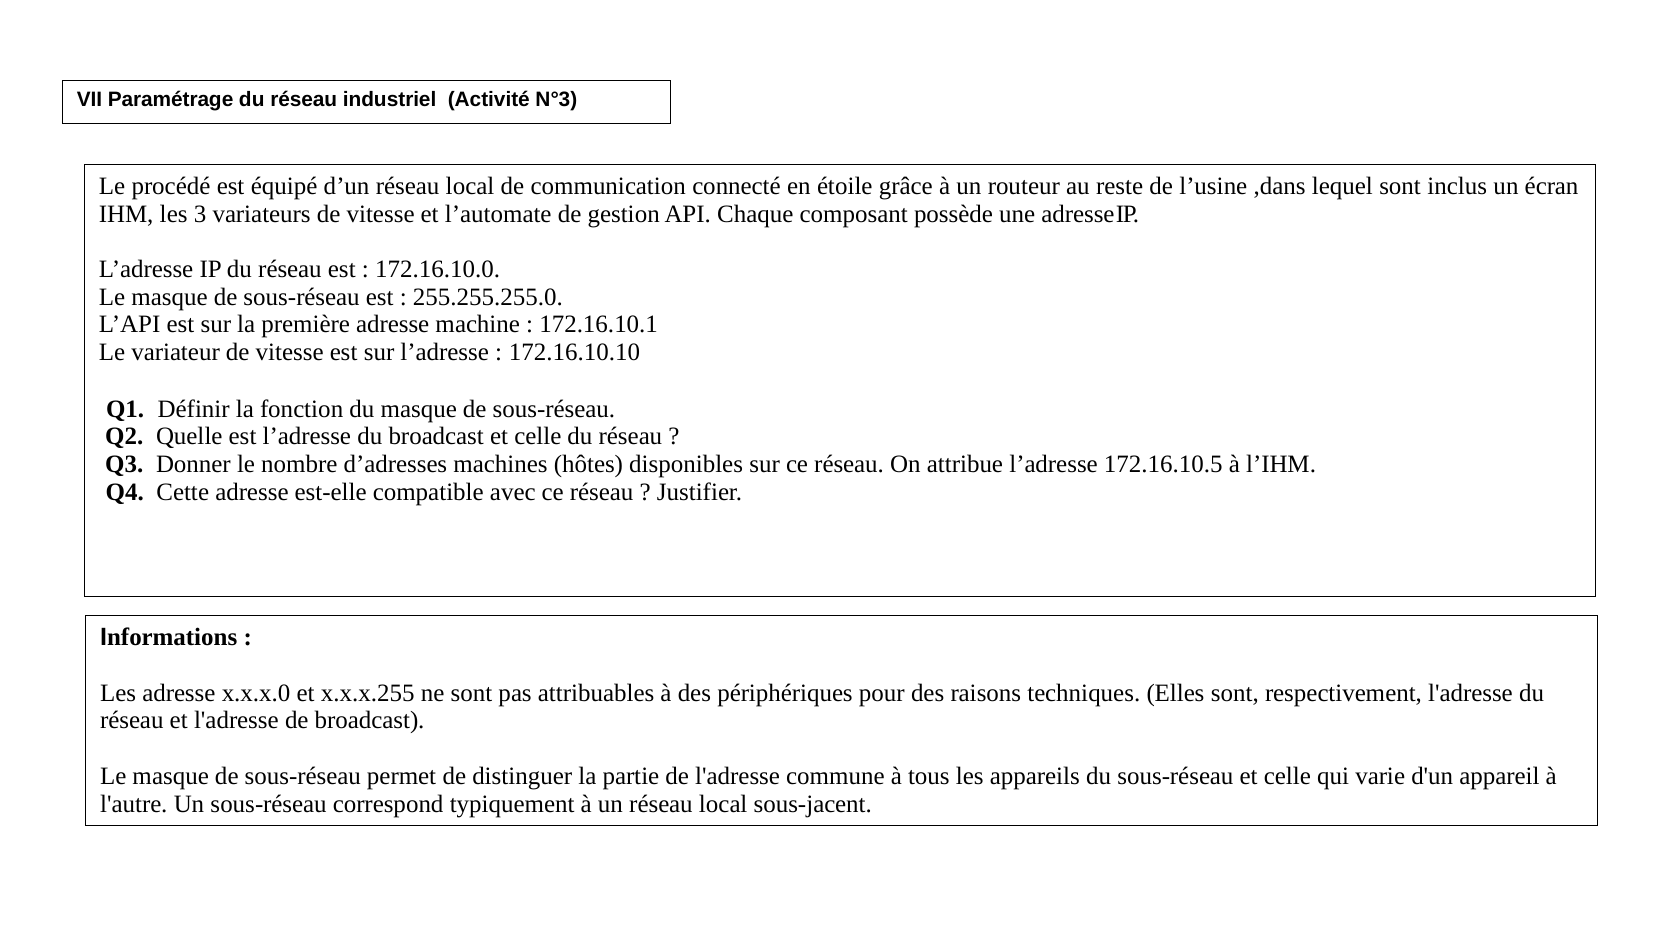

VII Paramétrage du réseau industriel (Activité N°3)
Le procédé est équipé d’un réseau local de communication connecté en étoile grâce à un routeur au reste de l’usine ,dans lequel sont inclus un écran IHM, les 3 variateurs de vitesse et l’automate de gestion API. Chaque composant possède une adresseIP.
L’adresse IP du réseau est : 172.16.10.0.
Le masque de sous-réseau est : 255.255.255.0.
L’API est sur la première adresse machine : 172.16.10.1
Le variateur de vitesse est sur l’adresse : 172.16.10.10
 Q1. Définir la fonction du masque de sous-réseau.
 Q2. Quelle est l’adresse du broadcast et celle du réseau ?
 Q3. Donner le nombre d’adresses machines (hôtes) disponibles sur ce réseau. On attribue l’adresse 172.16.10.5 à l’IHM.
 Q4. Cette adresse est-elle compatible avec ce réseau ? Justifier.
Informations :
Les adresse x.x.x.0 et x.x.x.255 ne sont pas attribuables à des périphériques pour des raisons techniques. (Elles sont, respectivement, l'adresse du réseau et l'adresse de broadcast).
Le masque de sous-réseau permet de distinguer la partie de l'adresse commune à tous les appareils du sous-réseau et celle qui varie d'un appareil à l'autre. Un sous-réseau correspond typiquement à un réseau local sous-jacent.